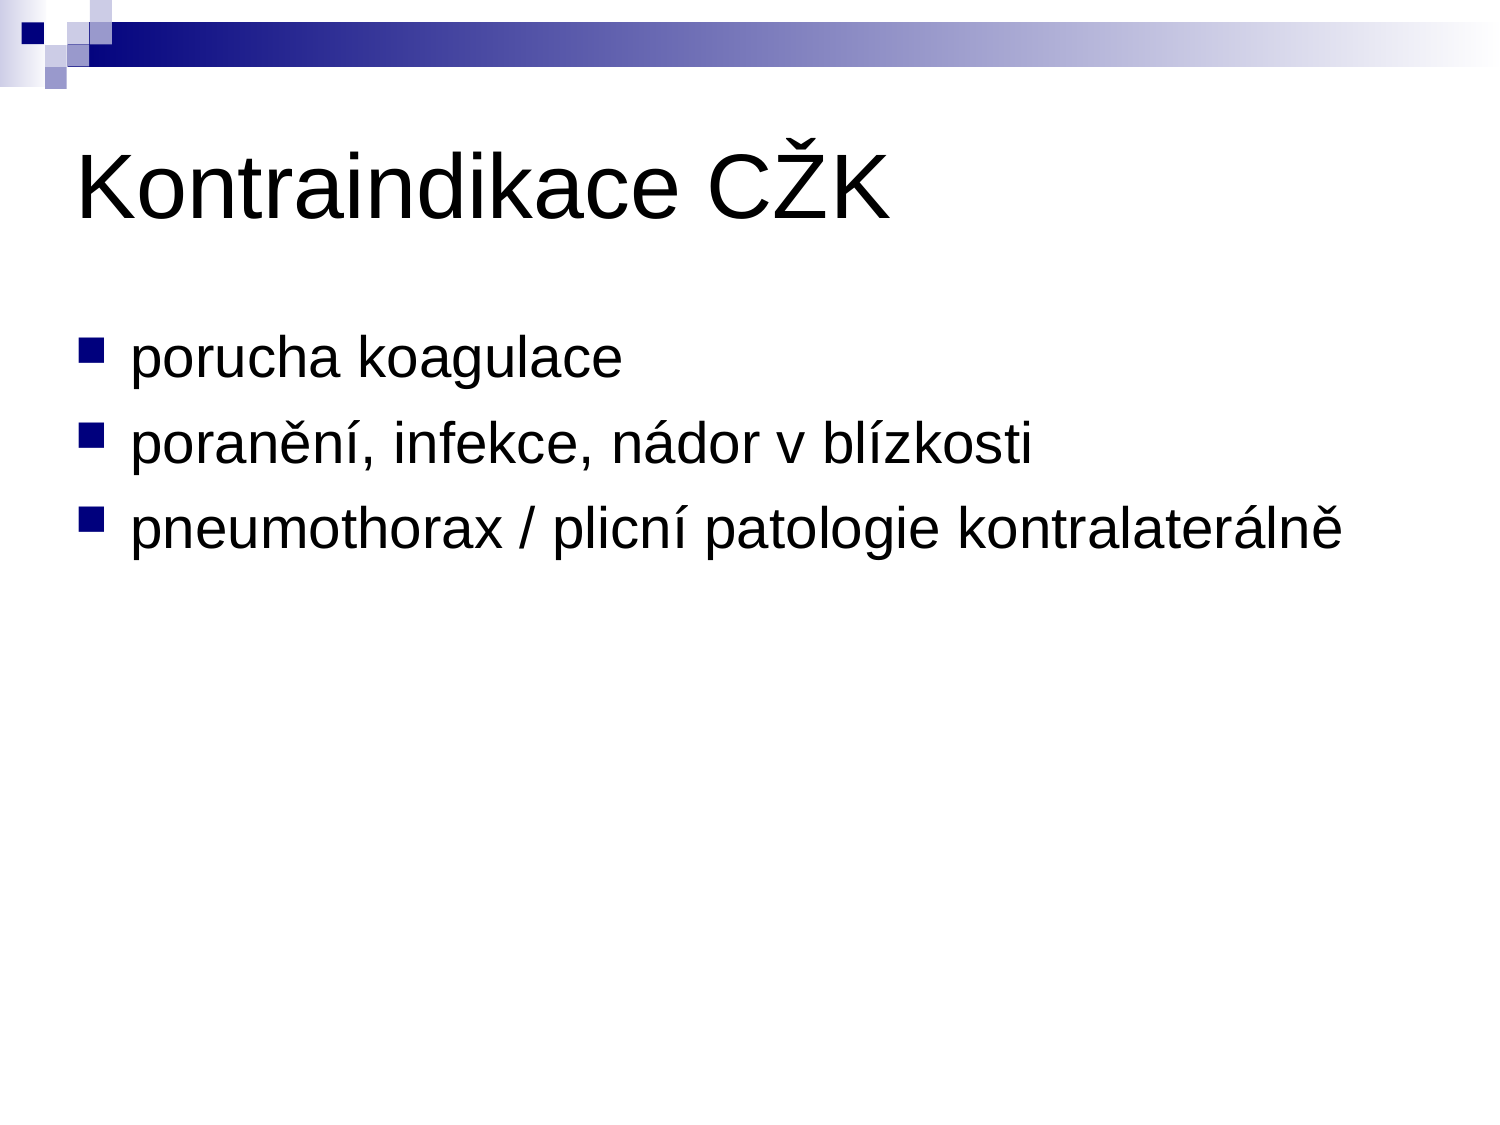

# Kontraindikace CŽK
porucha koagulace
poranění, infekce, nádor v blízkosti
pneumothorax / plicní patologie kontralaterálně